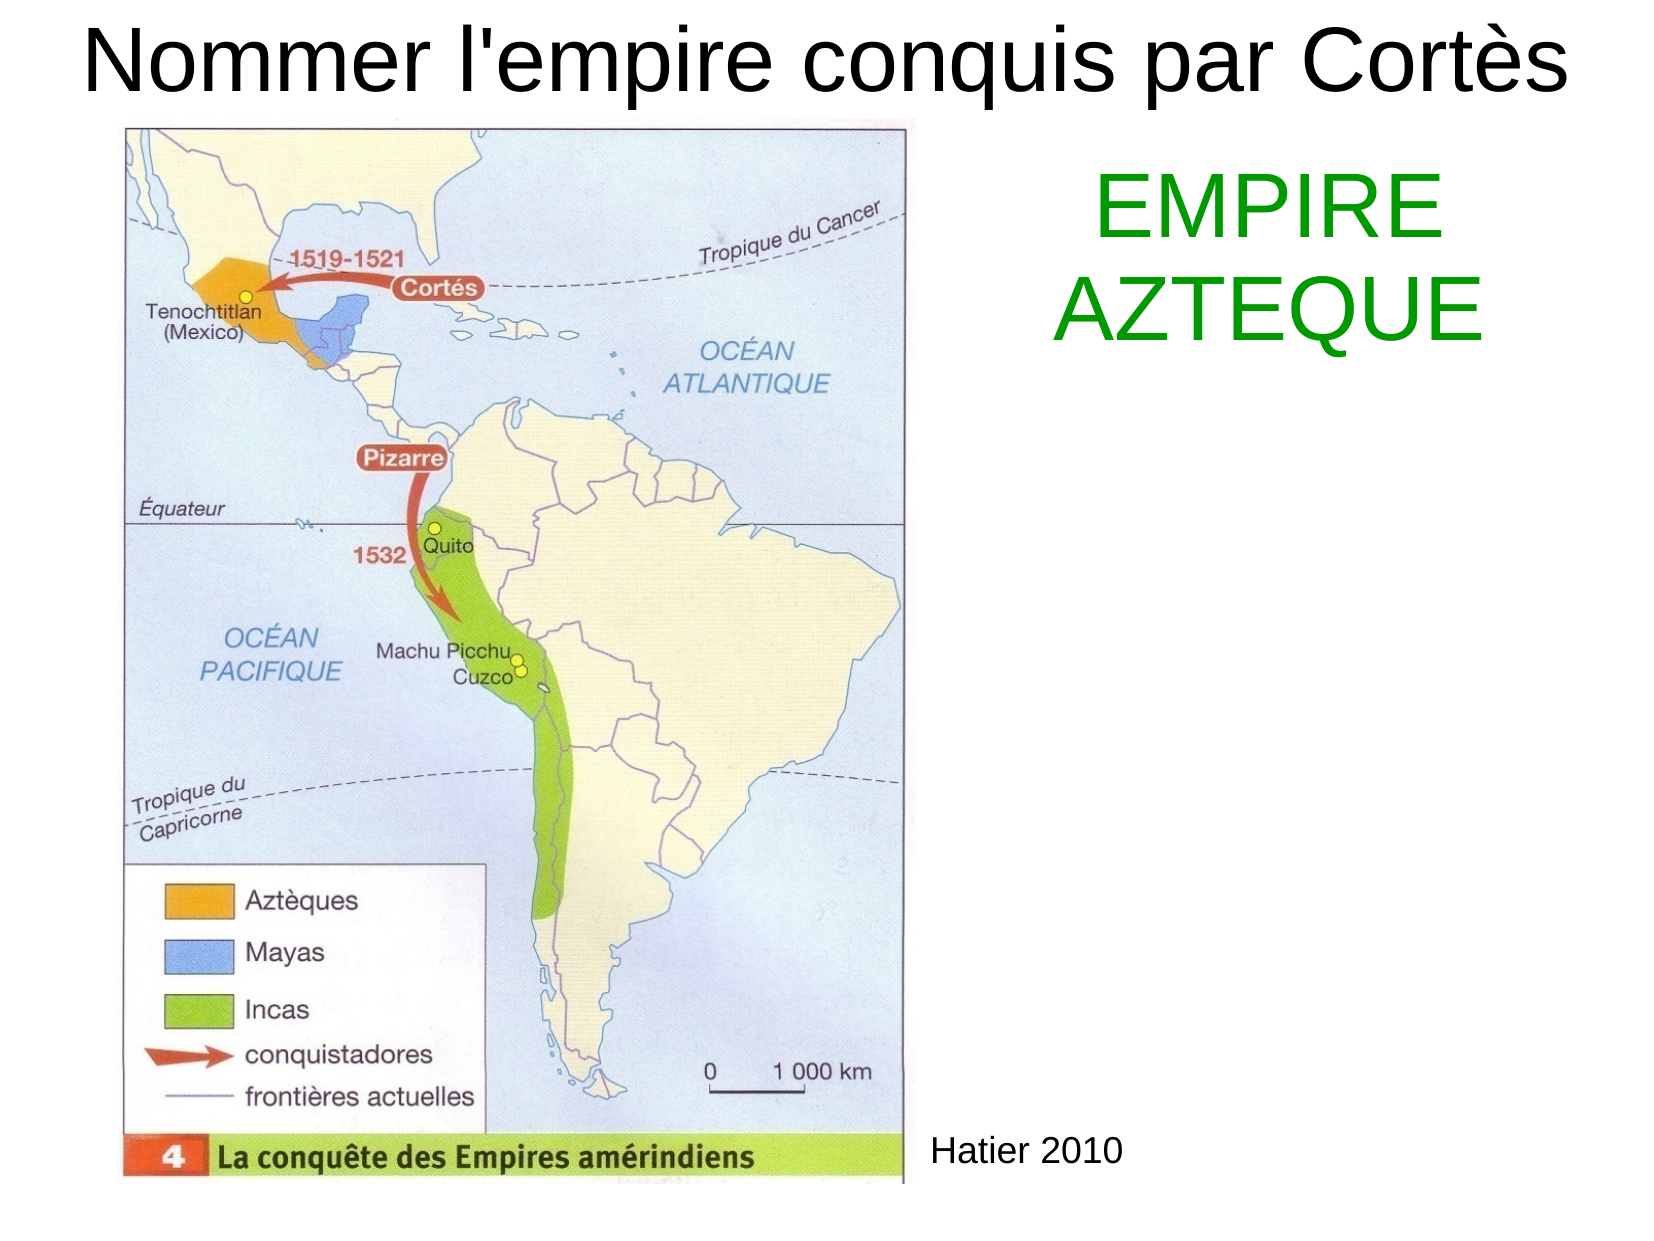

Nommer l'empire conquis par Cortès
EMPIRE
AZTEQUE
Hatier 2010